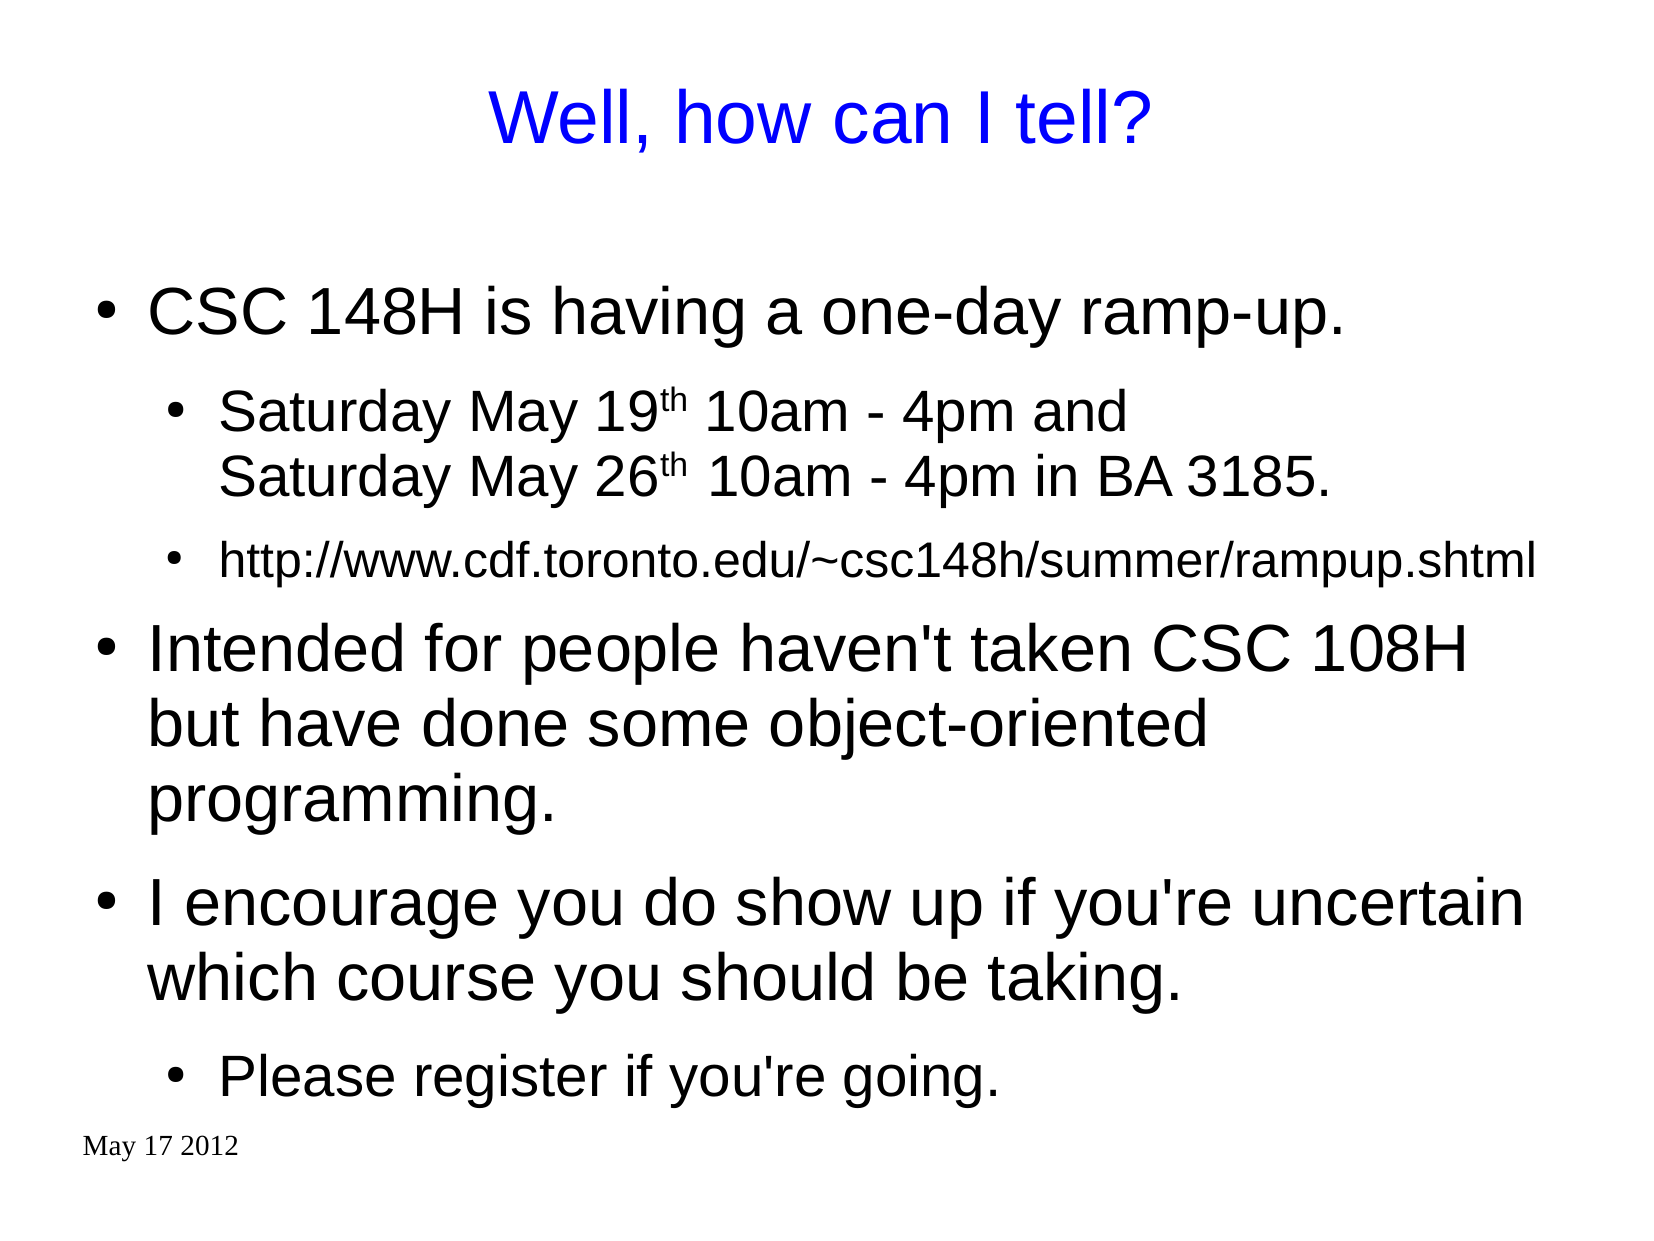

# Well, how can I tell?
CSC 148H is having a one-day ramp-up.
Saturday May 19th 10am - 4pm and Saturday May 26th 10am - 4pm in BA 3185.
http://www.cdf.toronto.edu/~csc148h/summer/rampup.shtml
Intended for people haven't taken CSC 108H but have done some object-oriented programming.
I encourage you do show up if you're uncertain which course you should be taking.
Please register if you're going.
May 17 2012